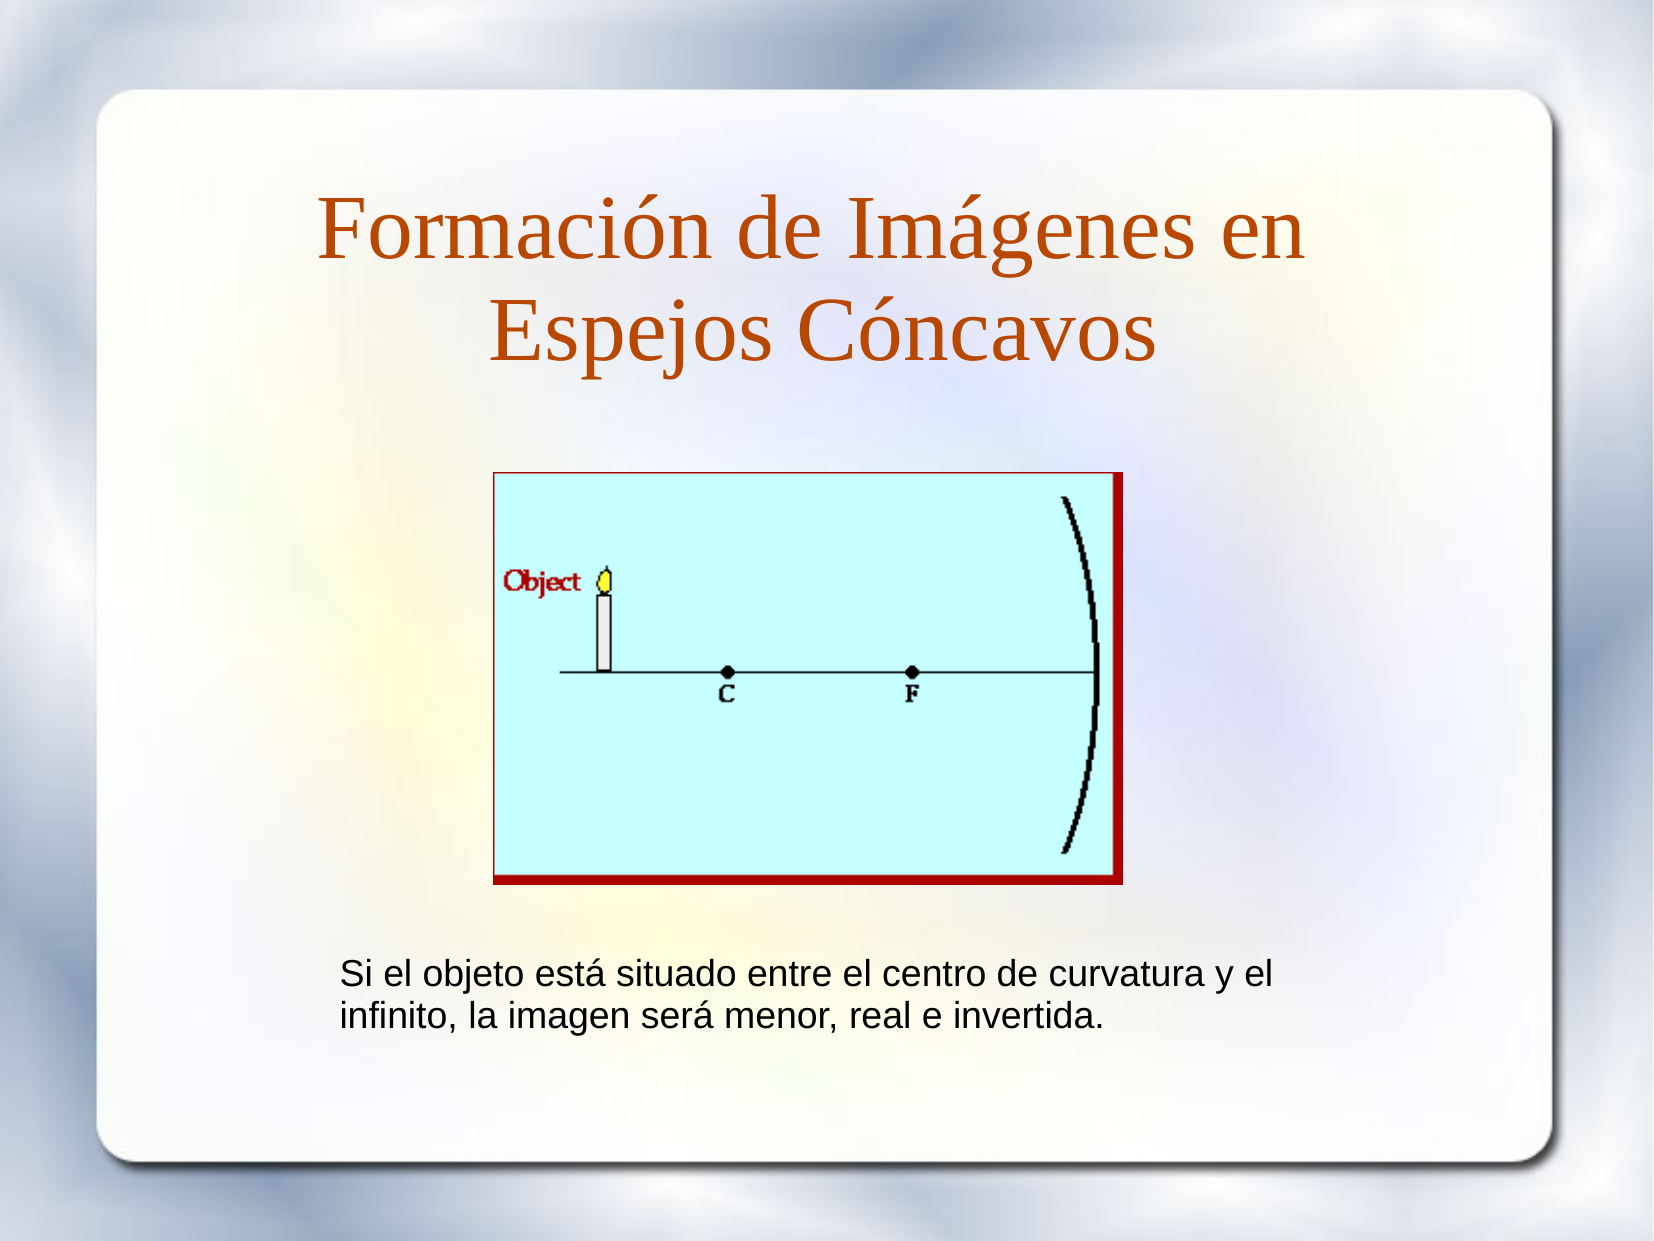

# Formación de Imágenes en Espejos Cóncavos
Si el objeto está situado entre el centro de curvatura y el infinito, la imagen será menor, real e invertida.